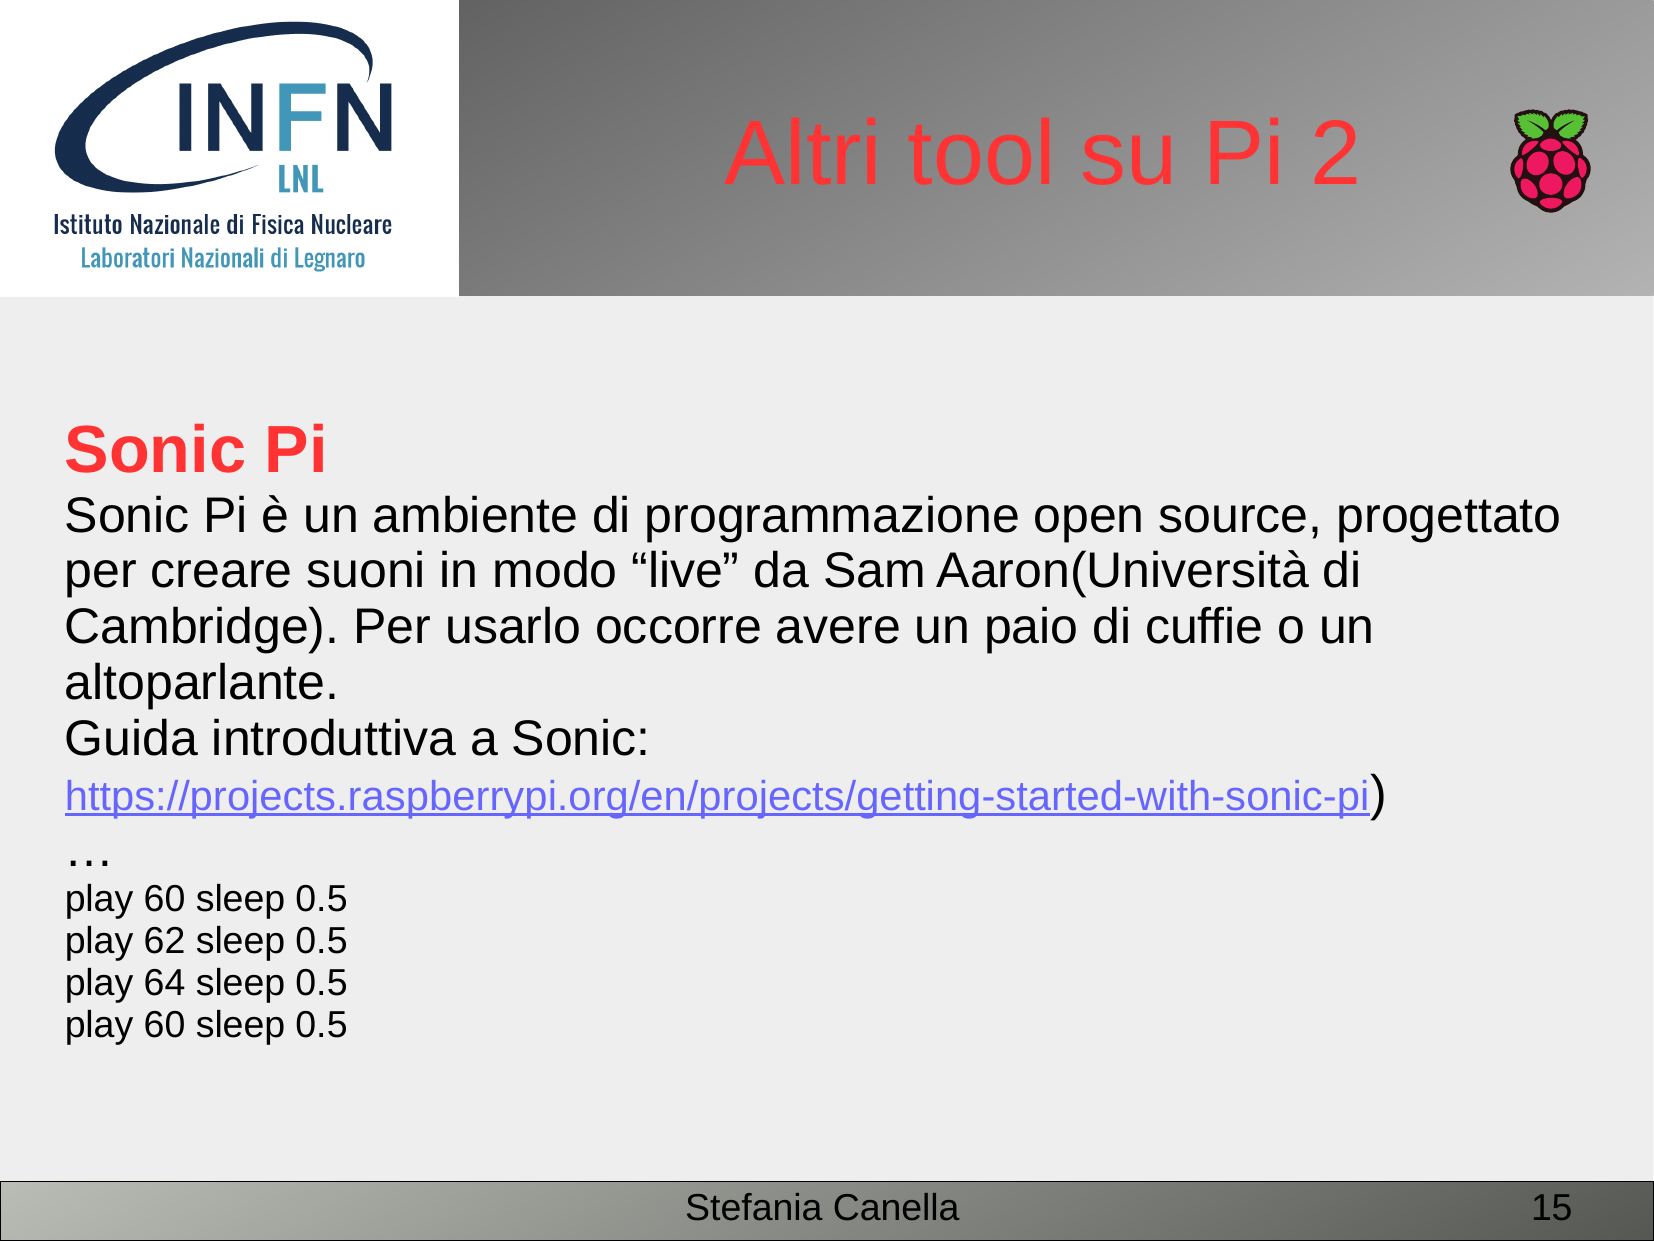

# Altri tool su Pi 2
Sonic Pi
Sonic Pi è un ambiente di programmazione open source, progettato per creare suoni in modo “live” da Sam Aaron(Università di Cambridge). Per usarlo occorre avere un paio di cuffie o un altoparlante.
Guida introduttiva a Sonic:
https://projects.raspberrypi.org/en/projects/getting-started-with-sonic-pi)
…
play 60 sleep 0.5
play 62 sleep 0.5
play 64 sleep 0.5
play 60 sleep 0.5
Stefania Canella